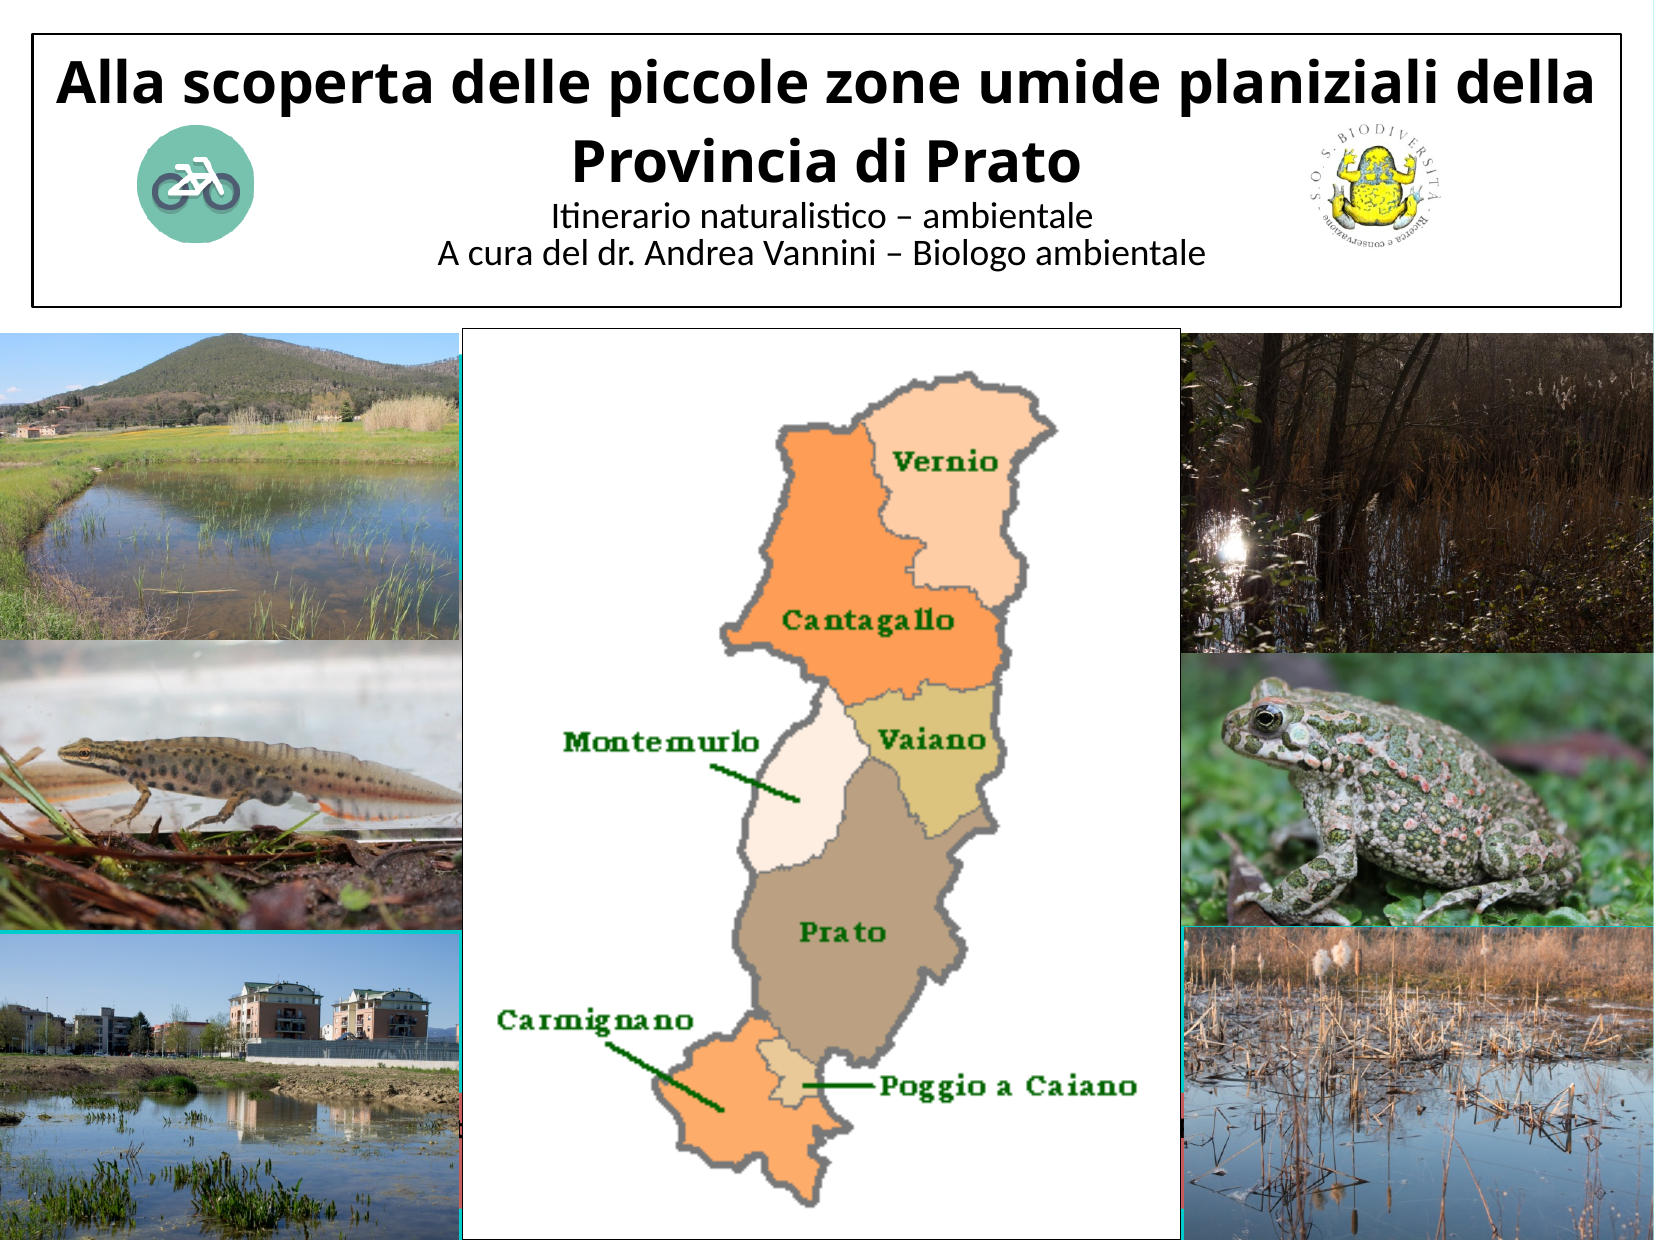

Alla scoperta delle piccole zone umide planiziali della Provincia di Prato
Itinerario naturalistico – ambientale
A cura del dr. Andrea Vannini – Biologo ambientale